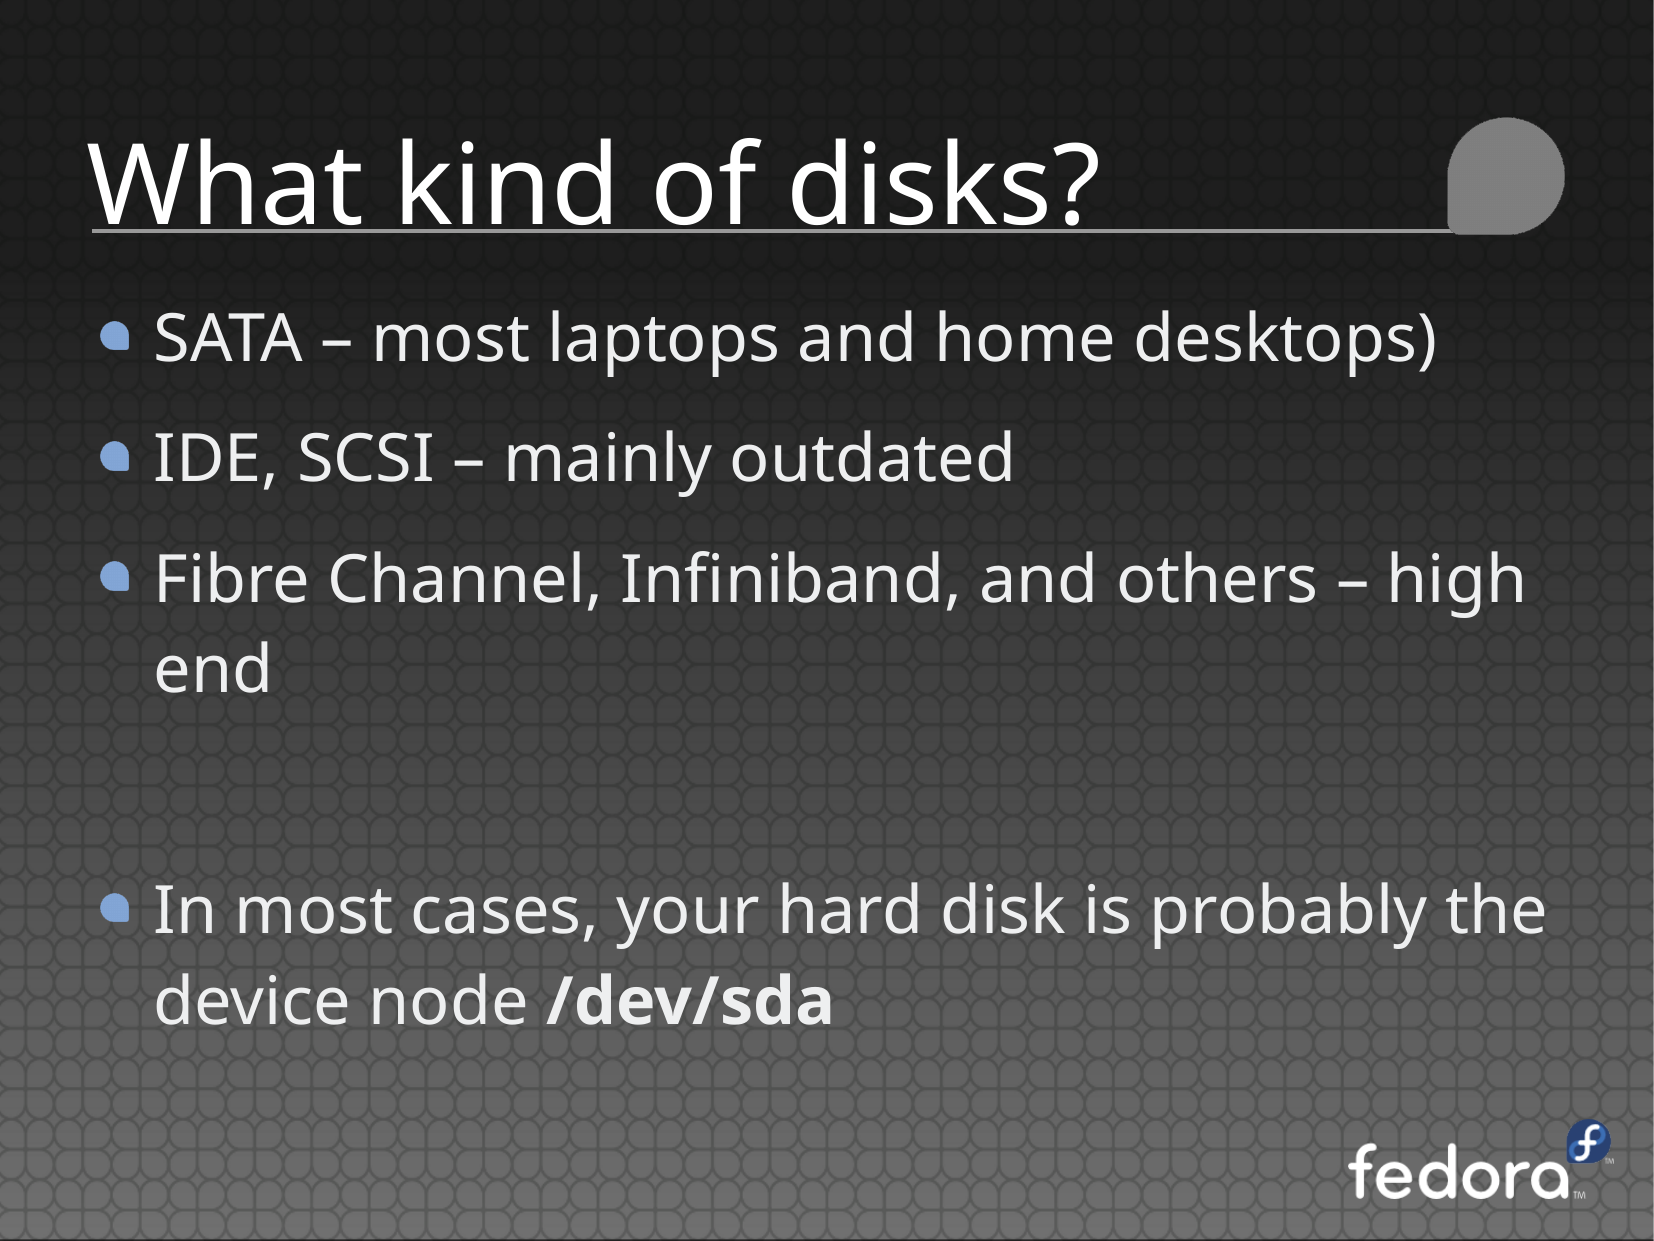

# What kind of disks?
SATA – most laptops and home desktops)
IDE, SCSI – mainly outdated
Fibre Channel, Infiniband, and others – high end
In most cases, your hard disk is probably the device node /dev/sda